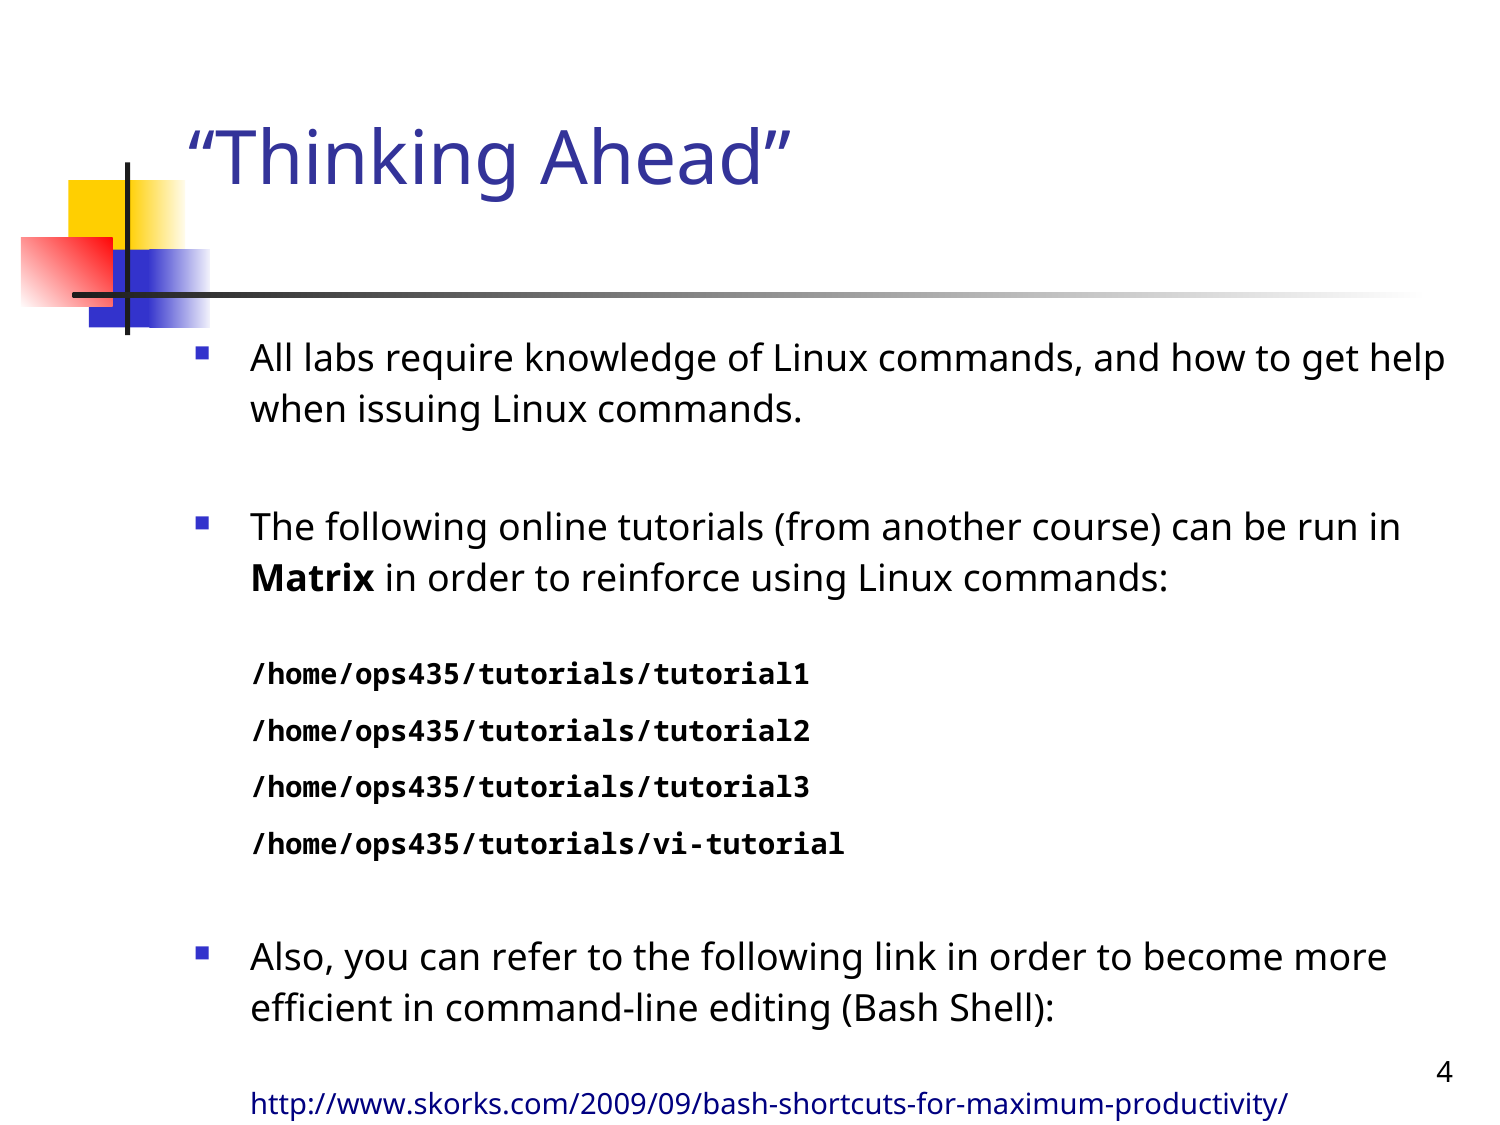

# “Thinking Ahead”
All labs require knowledge of Linux commands, and how to get help when issuing Linux commands.
The following online tutorials (from another course) can be run in Matrix in order to reinforce using Linux commands:
/home/ops435/tutorials/tutorial1
/home/ops435/tutorials/tutorial2
/home/ops435/tutorials/tutorial3
/home/ops435/tutorials/vi-tutorial
Also, you can refer to the following link in order to become more efficient in command-line editing (Bash Shell):
http://www.skorks.com/2009/09/bash-shortcuts-for-maximum-productivity/
4